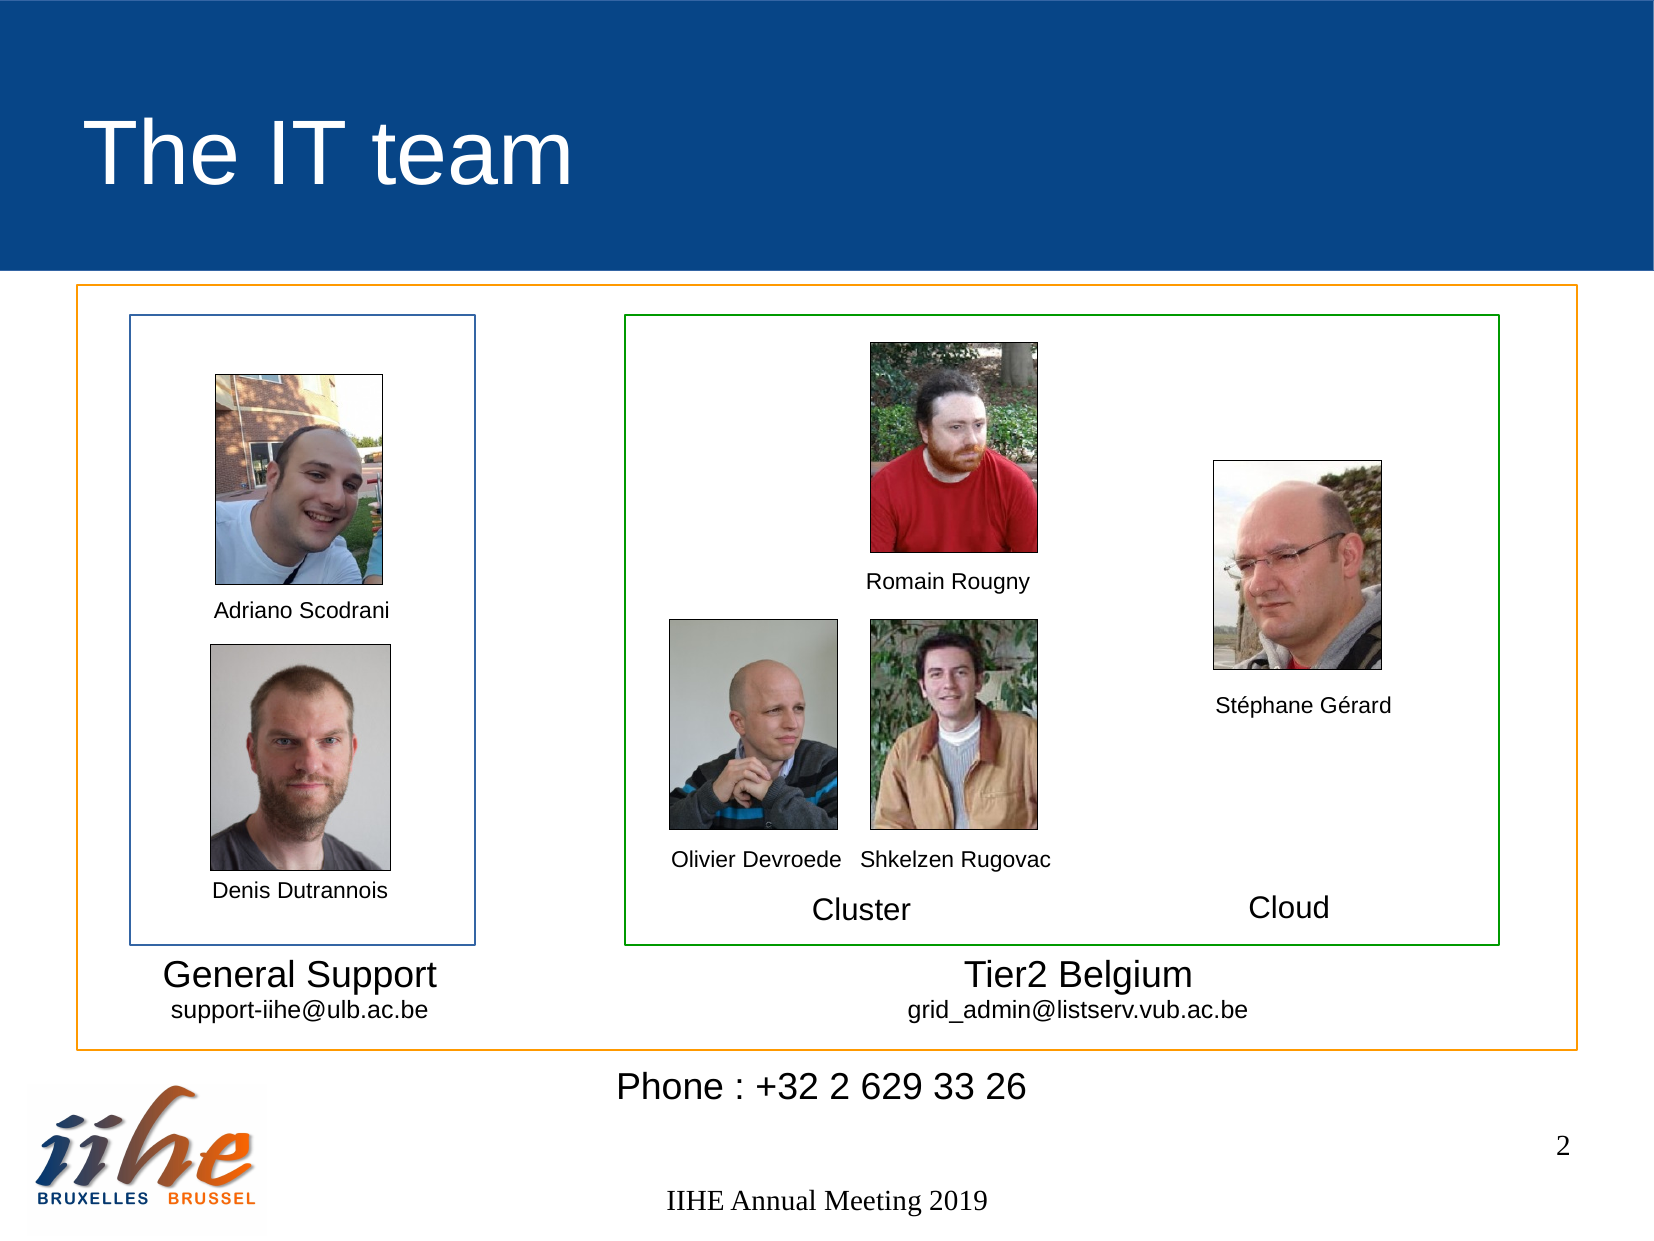

# The IT team
Romain Rougny
Adriano Scodrani
Stéphane Gérard
Olivier Devroede
Shkelzen Rugovac
Denis Dutrannois
Cloud
Cluster
General Support
support-iihe@ulb.ac.be
Tier2 Belgium
grid_admin@listserv.vub.ac.be
Phone : +32 2 629 33 26
2
IIHE annual meeting 2019